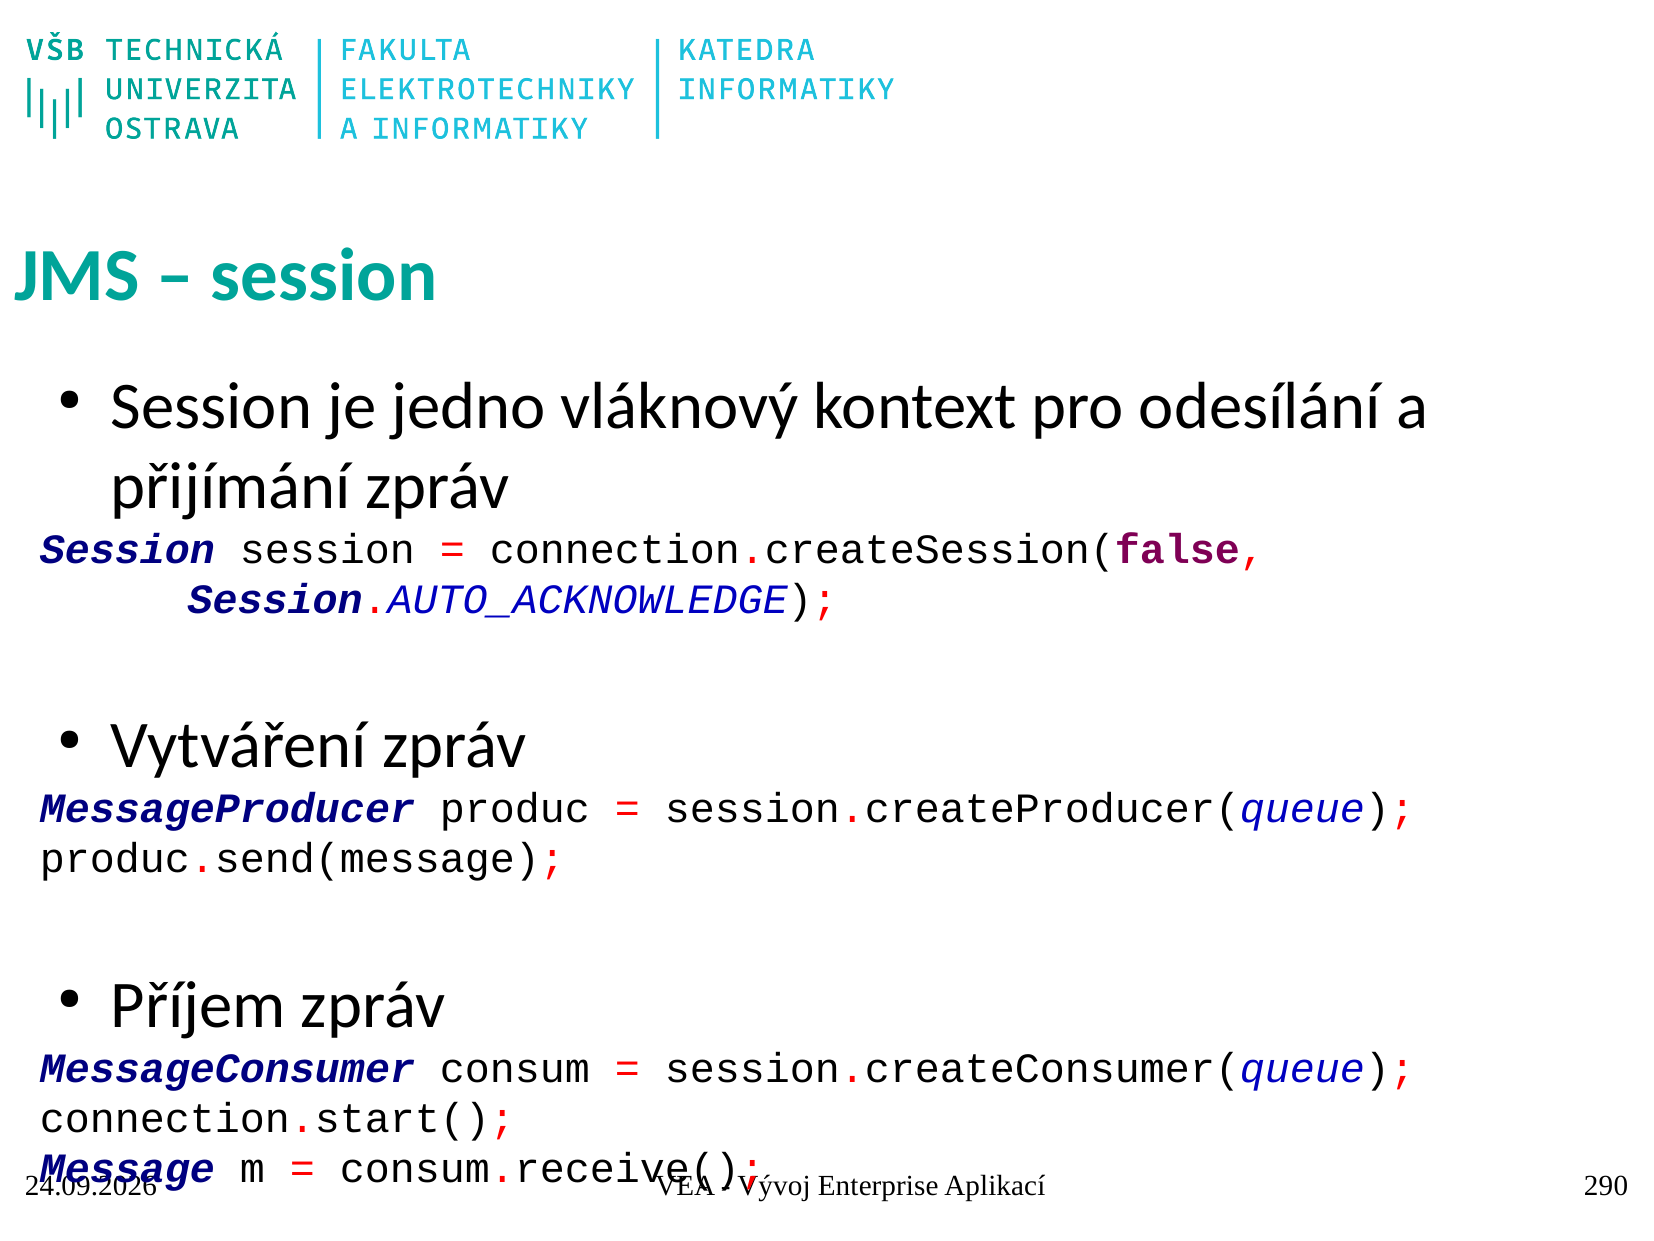

JMS – session
# Session je jedno vláknový kontext pro odesílání a přijímání zpráv
Session session = connection.createSession(false,
		Session.AUTO_ACKNOWLEDGE);
Vytváření zpráv
MessageProducer produc = session.createProducer(queue);
produc.send(message);
Příjem zpráv
MessageConsumer consum = session.createConsumer(queue);
connection.start();
Message m = consum.receive();
VEA - Vývoj Enterprise Aplikací
290